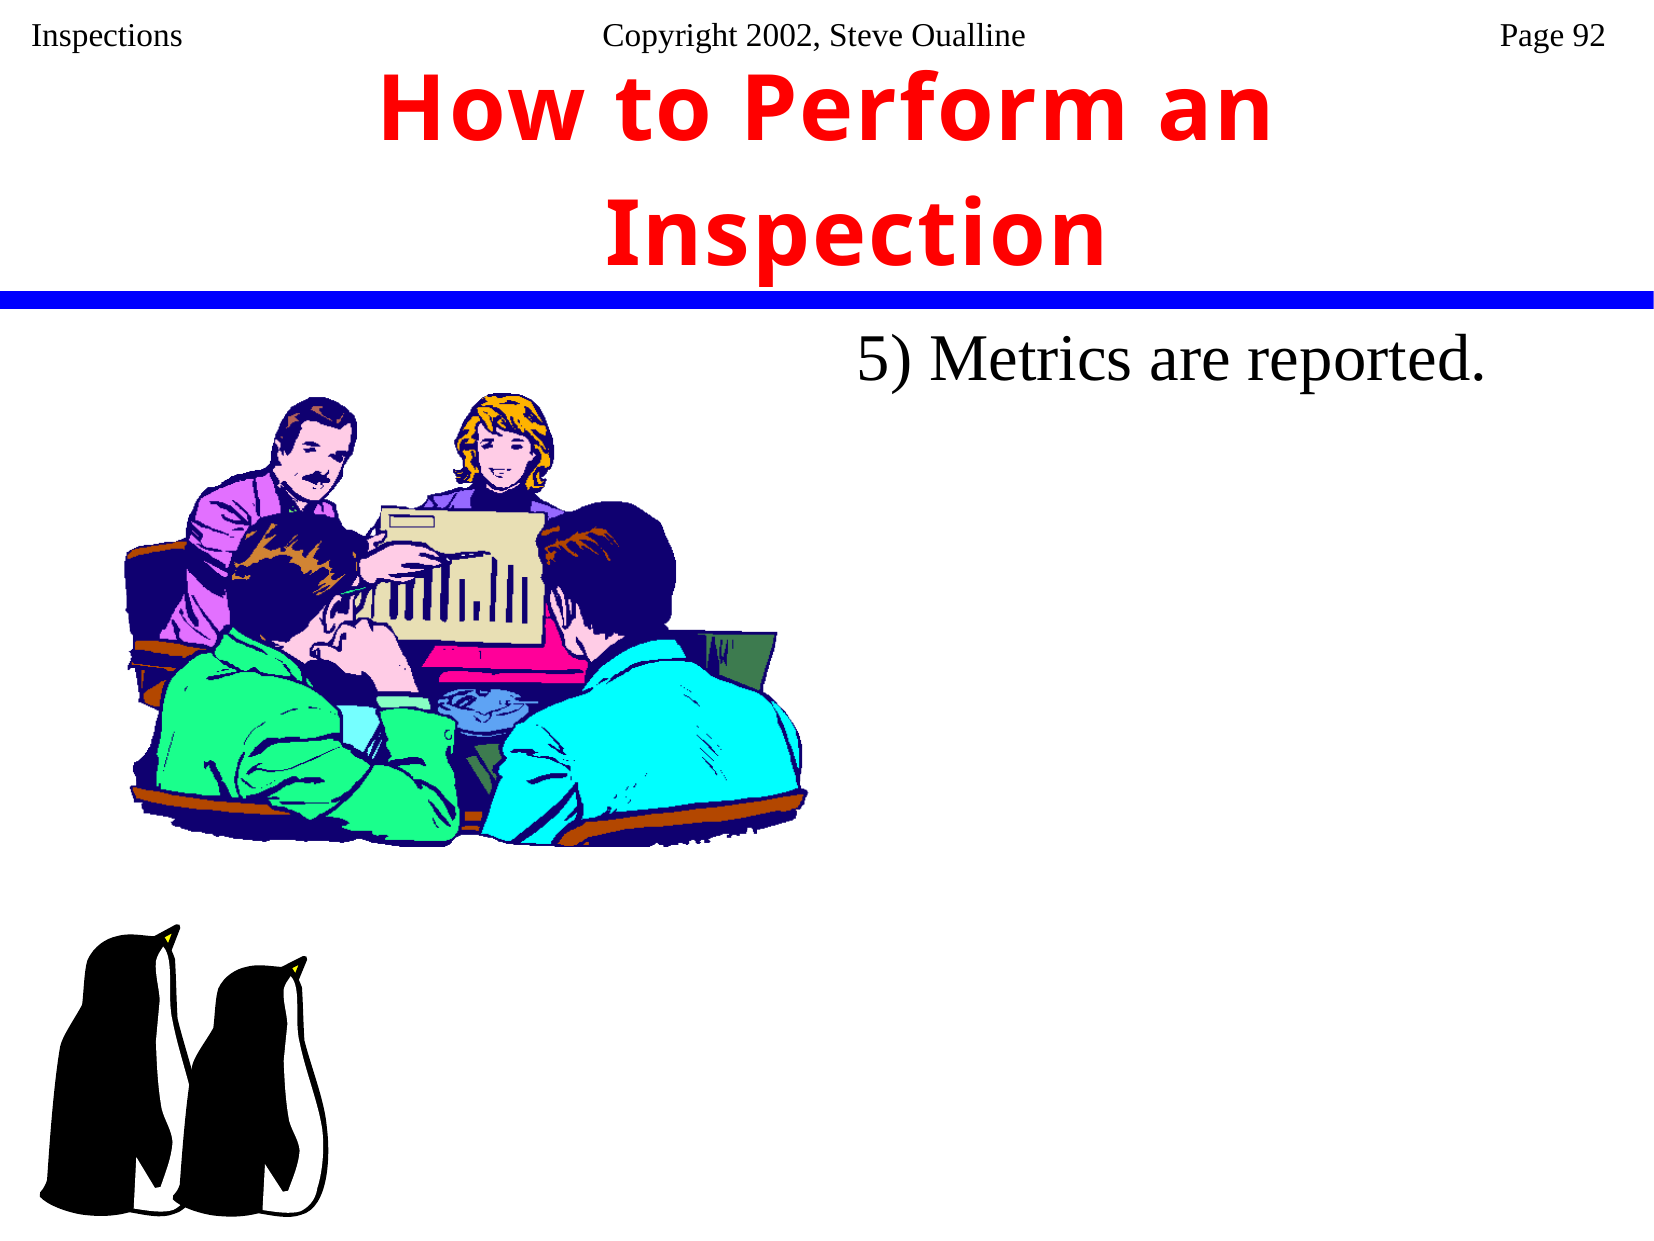

# How to Perform an Inspection
5) Metrics are reported.